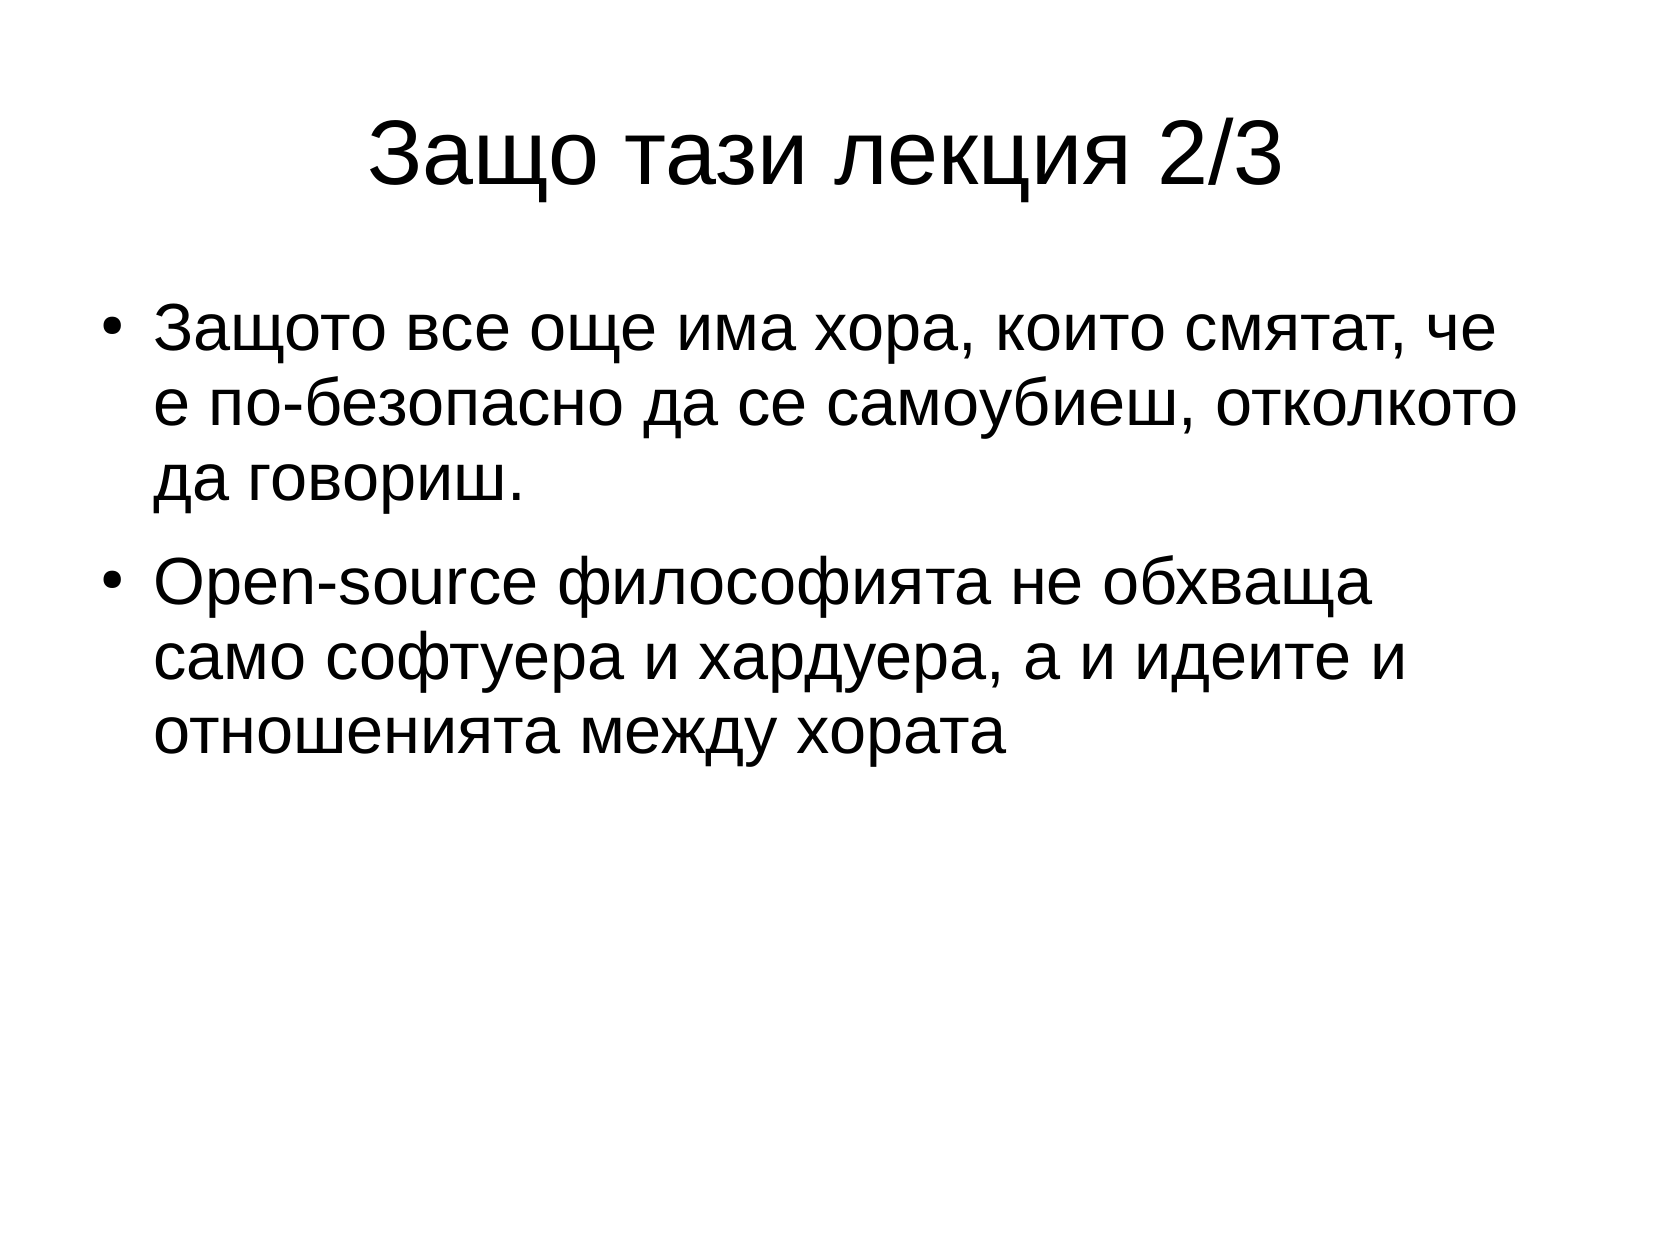

# Защо тази лекция 2/3
Защото все още има хора, които смятат, че е по-безопасно да се самоубиеш, отколкото да говориш.
Open-source философията не обхваща само софтуера и хардуера, а и идеите и отношенията между хората